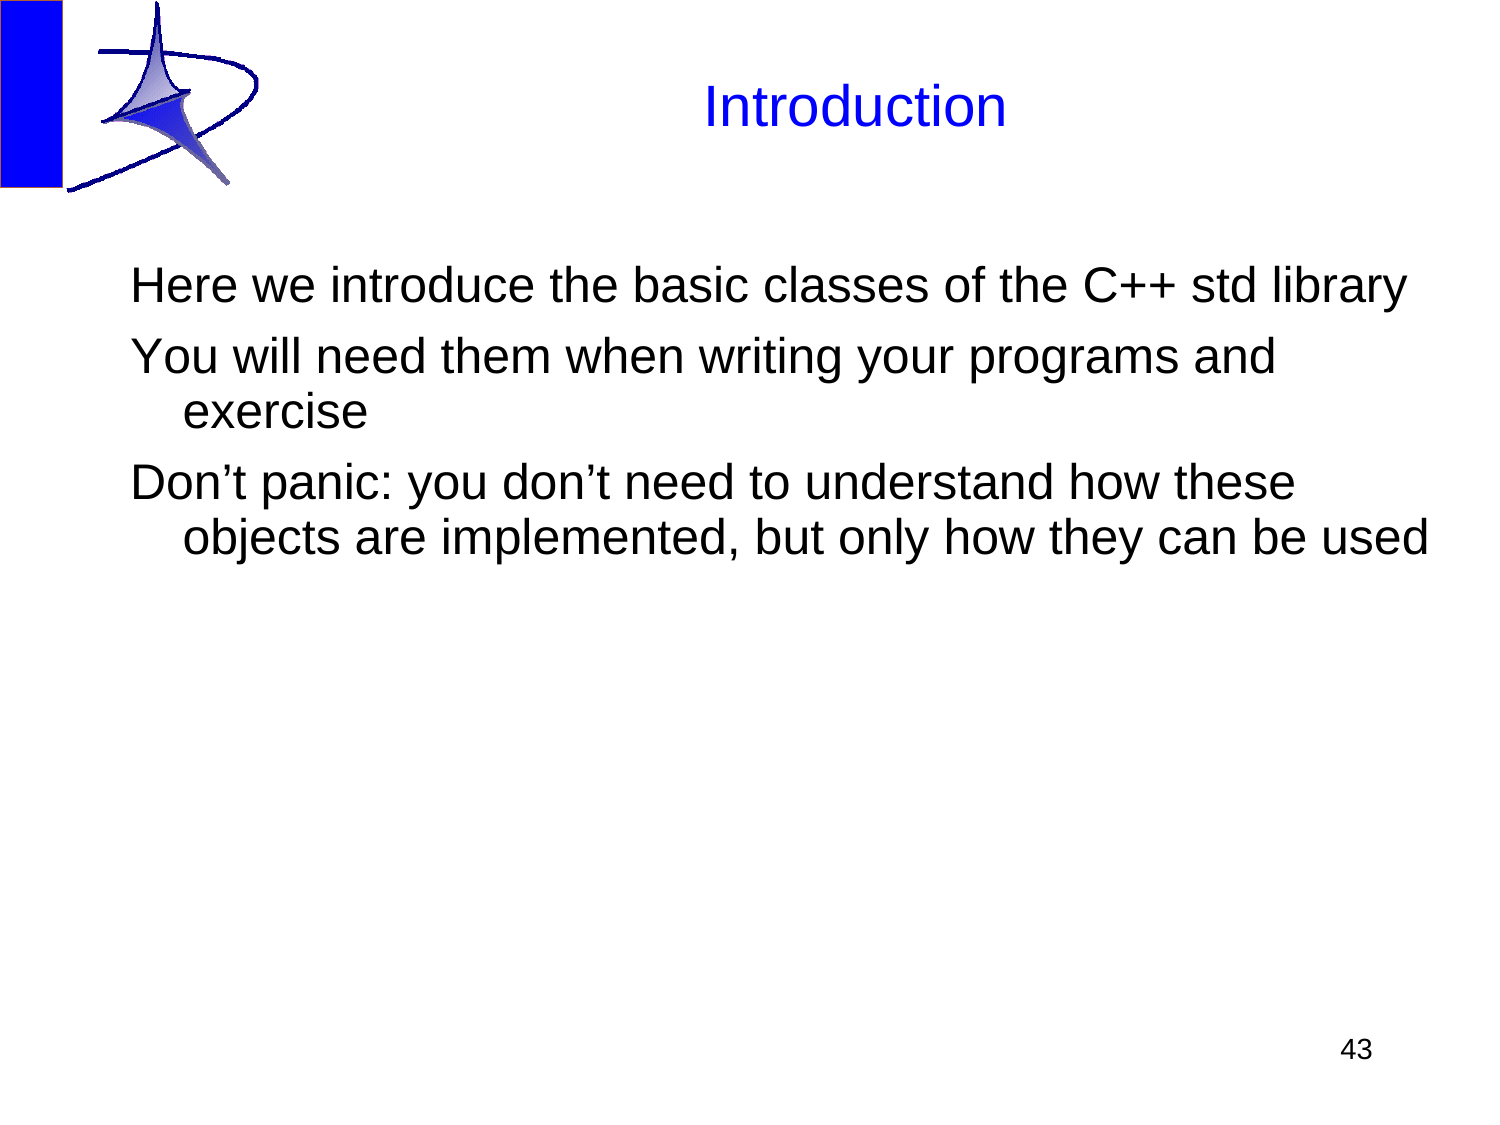

# Introduction
Here we introduce the basic classes of the C++ std library
You will need them when writing your programs and exercise
Don’t panic: you don’t need to understand how these objects are implemented, but only how they can be used
43